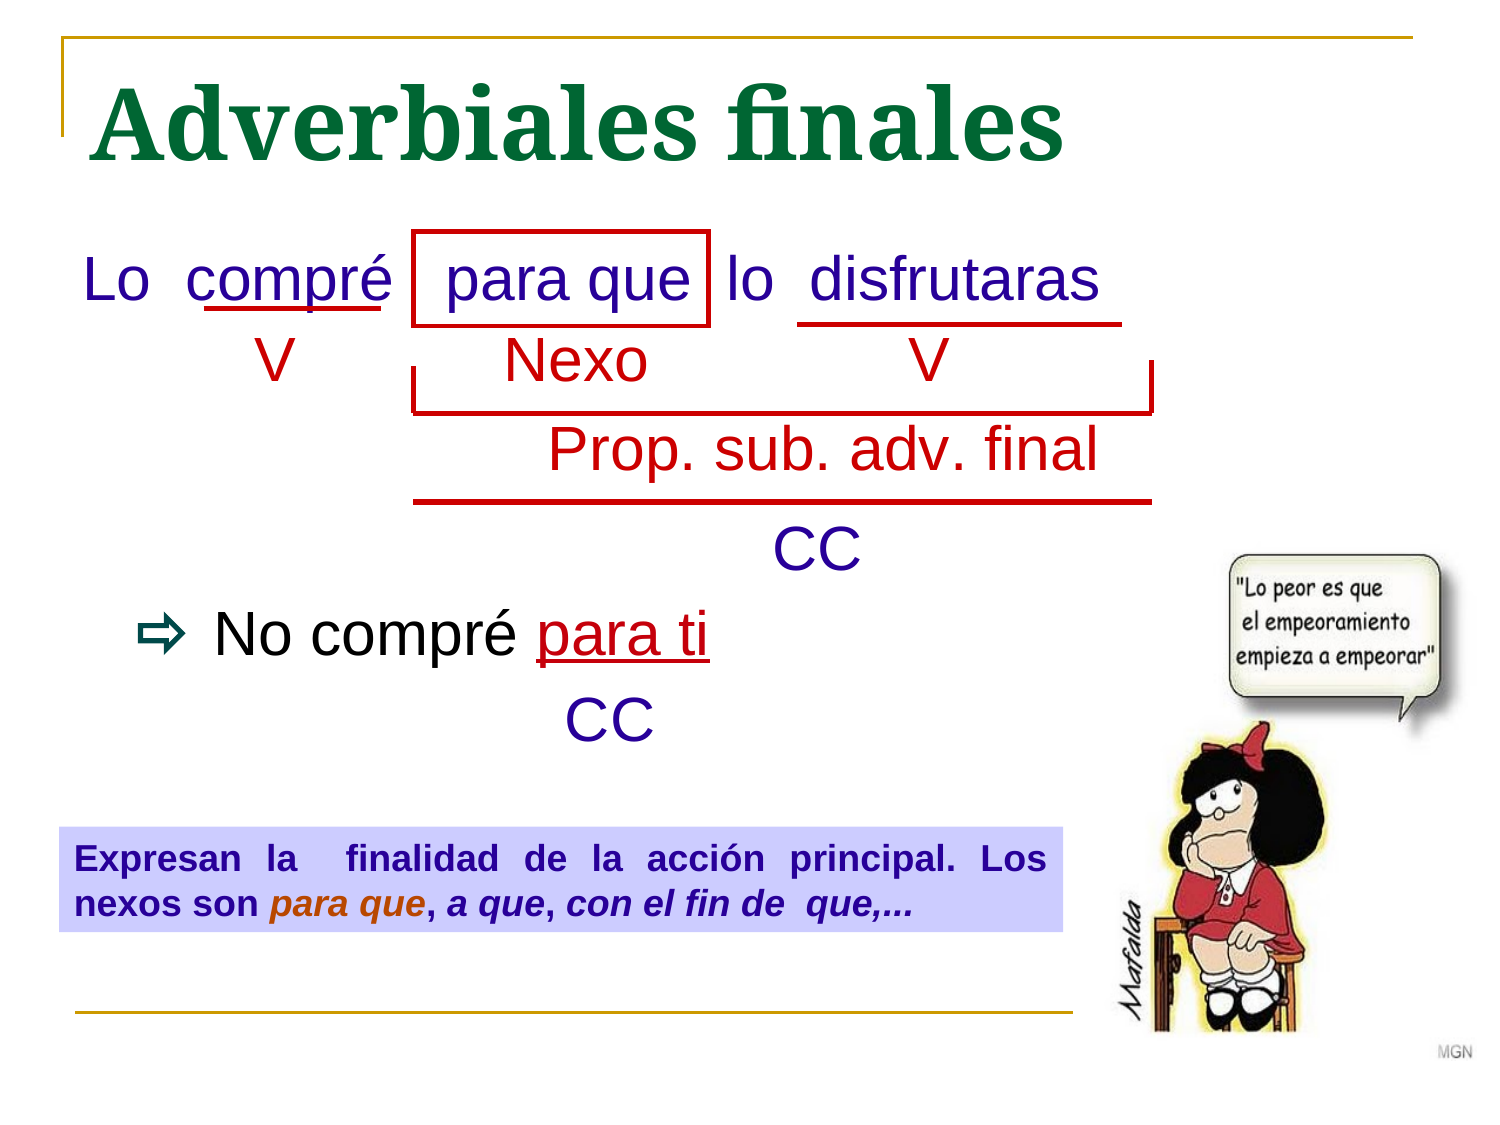

# Adverbiales finales
Lo compré para que lo disfrutaras
 V Nexo V
 Prop. sub. adv. final
 CC
  No compré para ti
 CC
Expresan la finalidad de la acción principal. Los nexos son para que, a que, con el fin de que,...